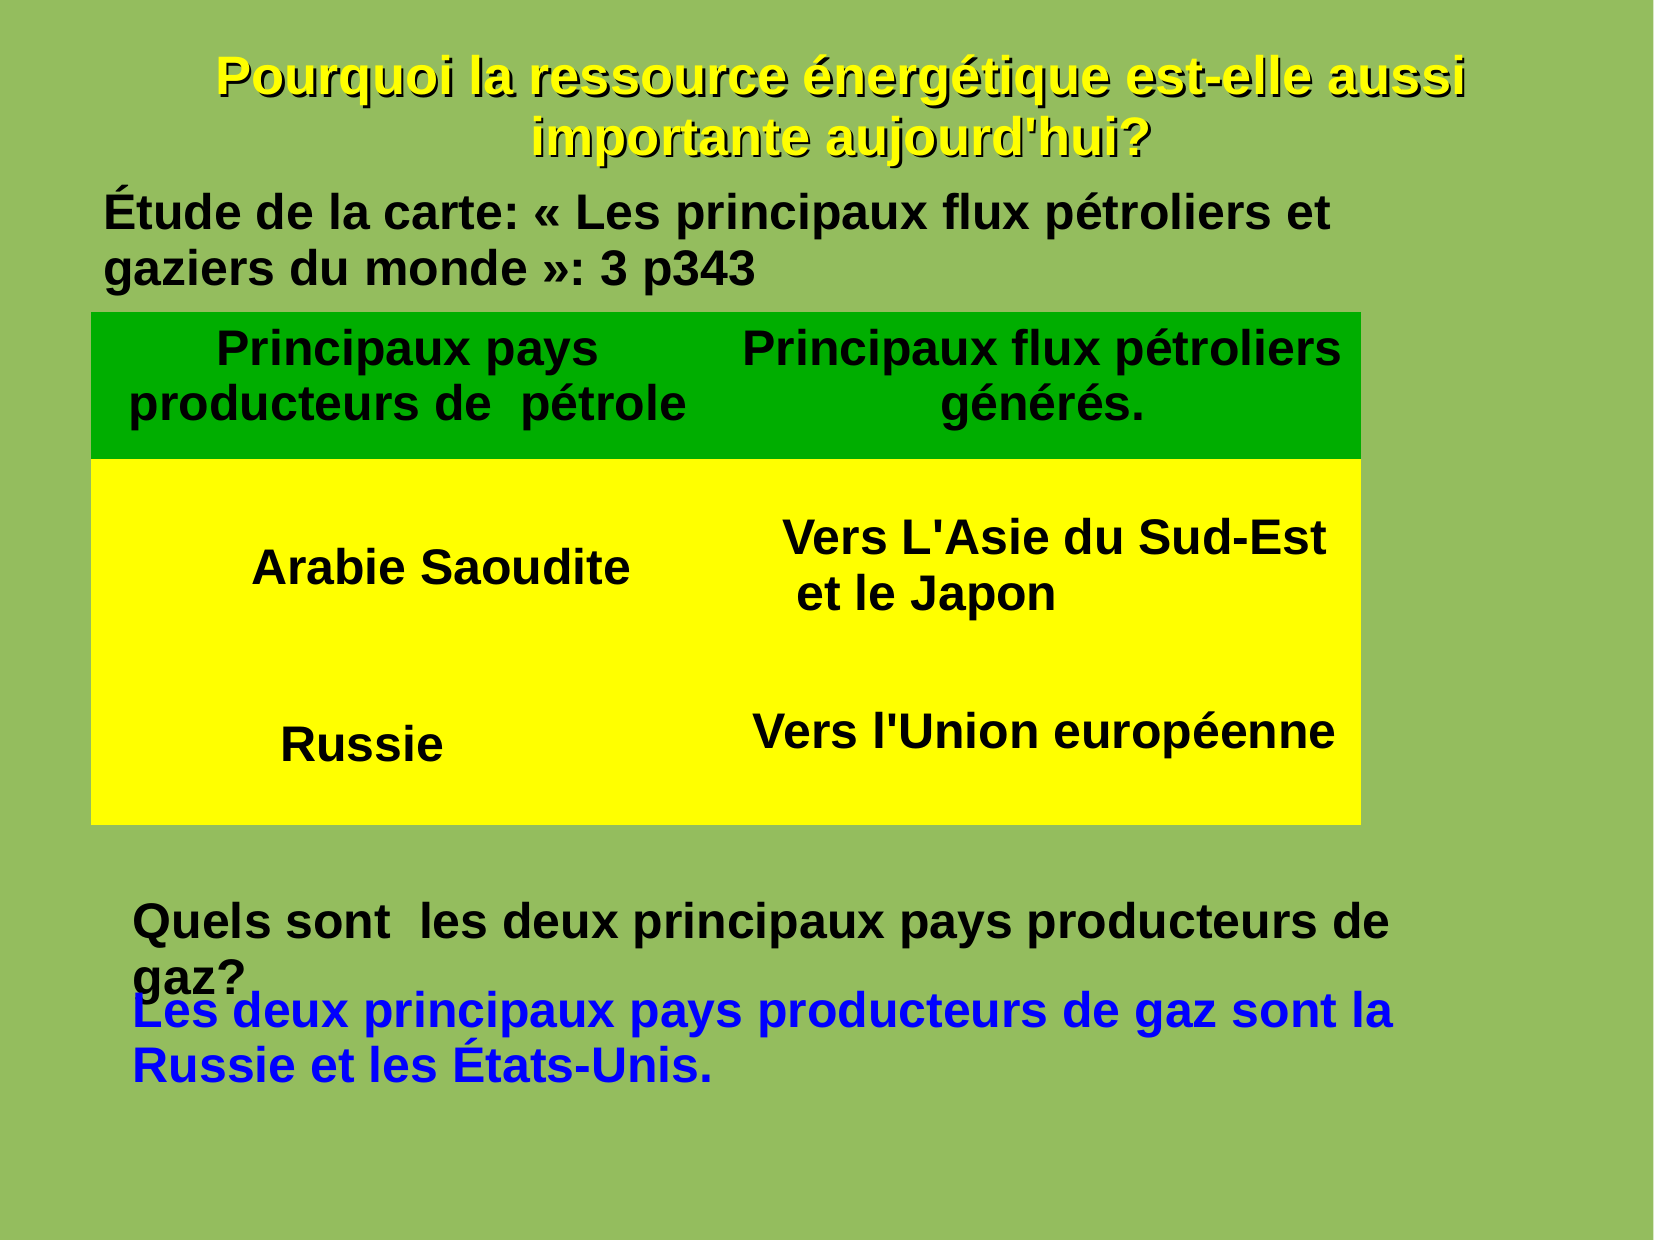

Pourquoi la ressource énergétique est-elle aussi importante aujourd'hui?
Étude de la carte: « Les principaux flux pétroliers et gaziers du monde »: 3 p343
| Principaux pays producteurs de pétrole | Principaux flux pétroliers générés. |
| --- | --- |
| | |
| | |
Vers L'Asie du Sud-Est
 et le Japon
Arabie Saoudite
Vers l'Union européenne
Russie
Quels sont les deux principaux pays producteurs de gaz?
Les deux principaux pays producteurs de gaz sont la Russie et les États-Unis.